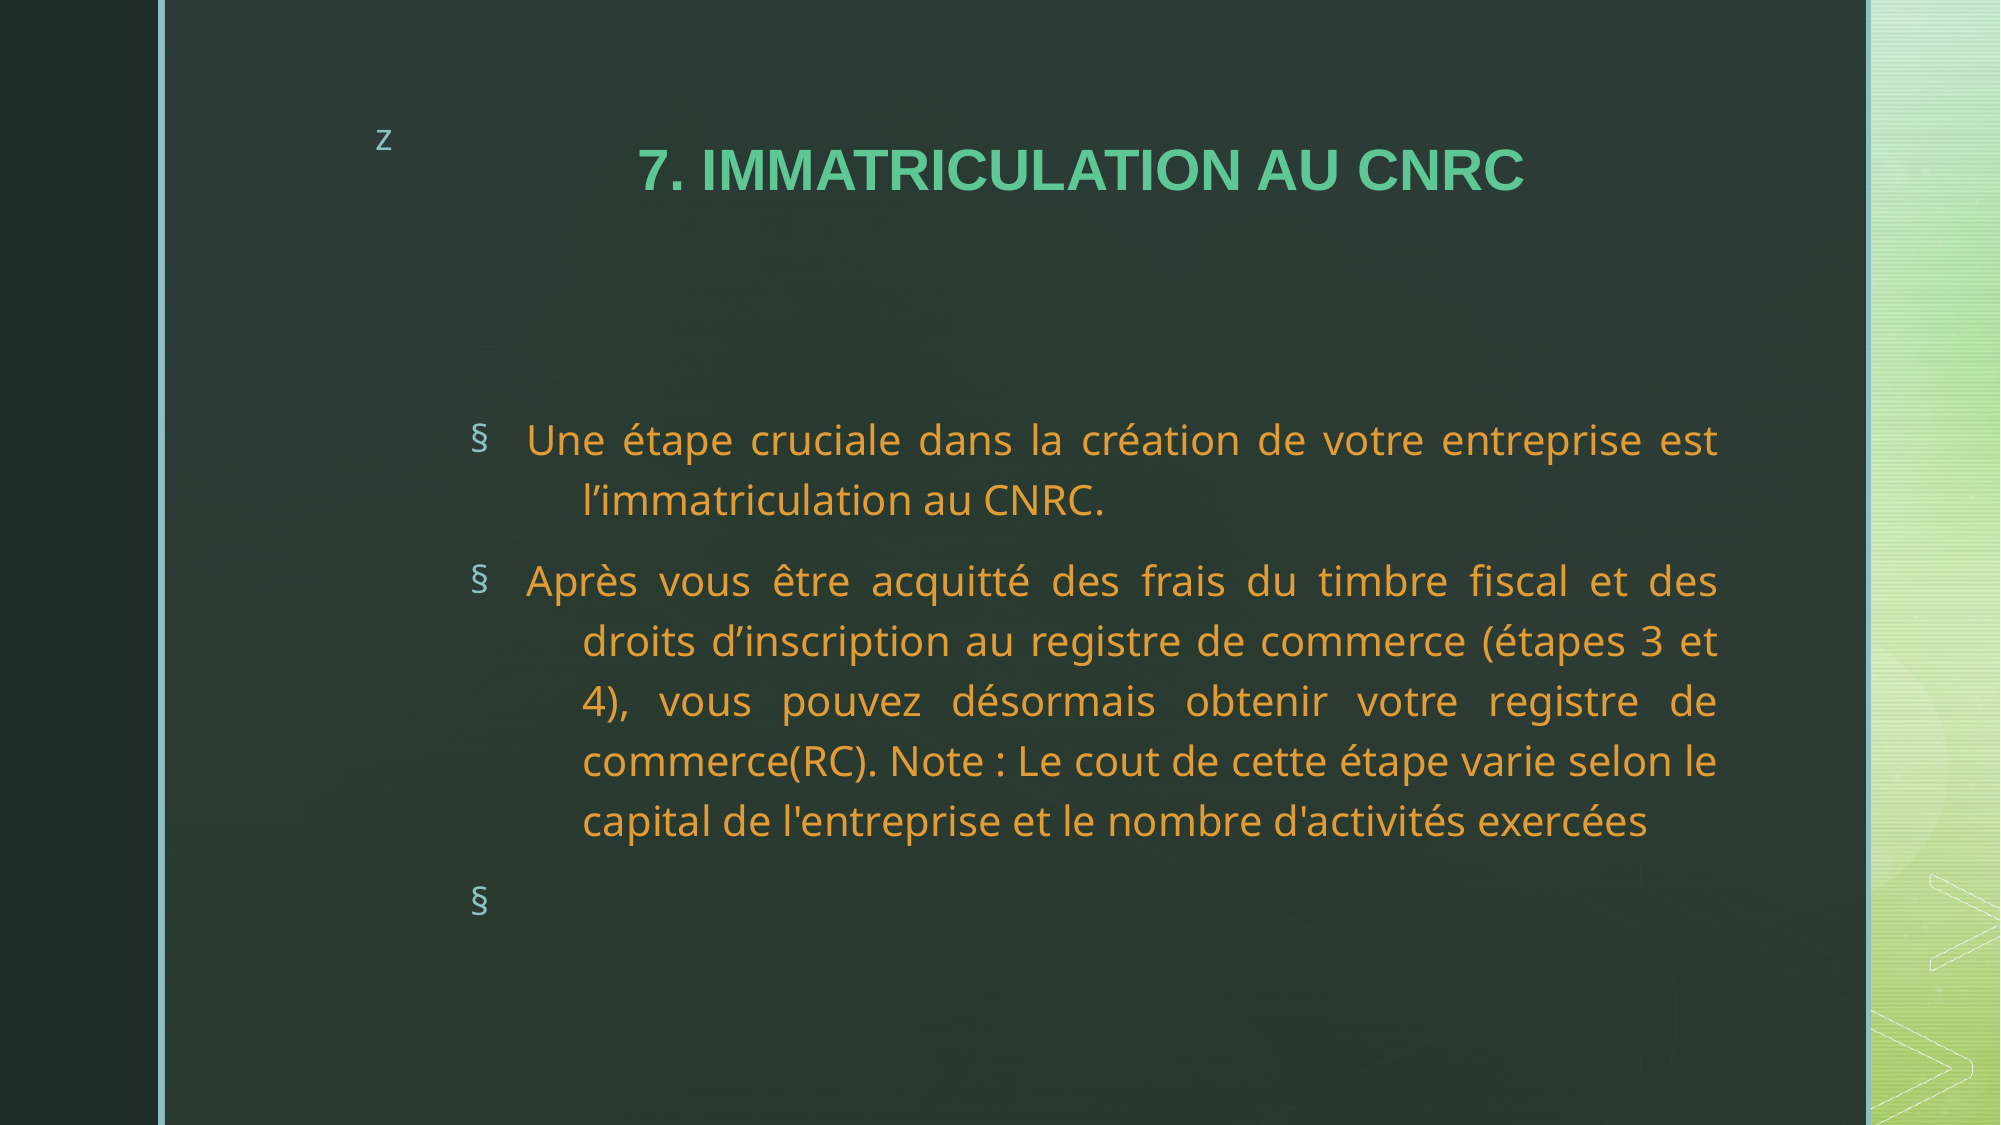

# 7. IMMATRICULATION AU CNRC
Une étape cruciale dans la création de votre entreprise est l’immatriculation au CNRC.
Après vous être acquitté des frais du timbre fiscal et des droits d’inscription au registre de commerce (étapes 3 et 4), vous pouvez désormais obtenir votre registre de commerce(RC). Note : Le cout de cette étape varie selon le capital de l'entreprise et le nombre d'activités exercées